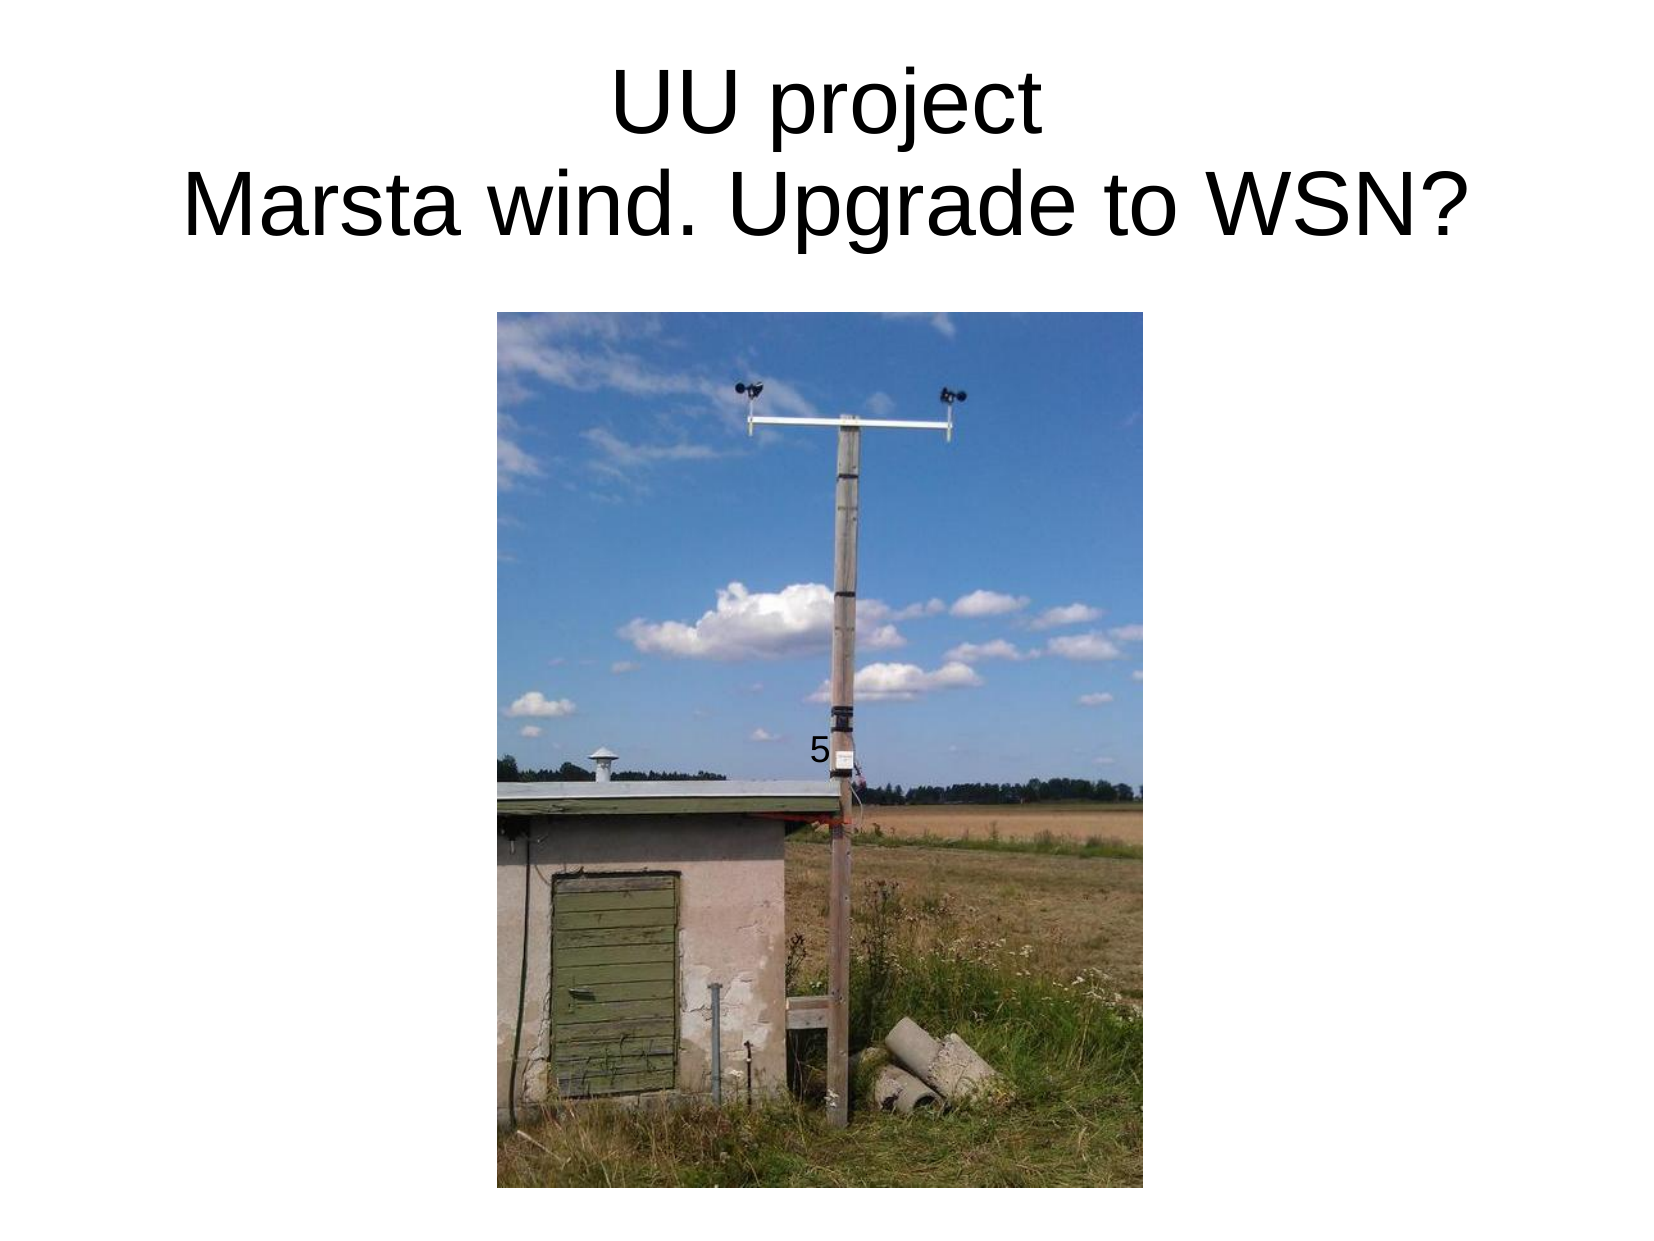

# UU project Marsta wind. Upgrade to WSN?
5